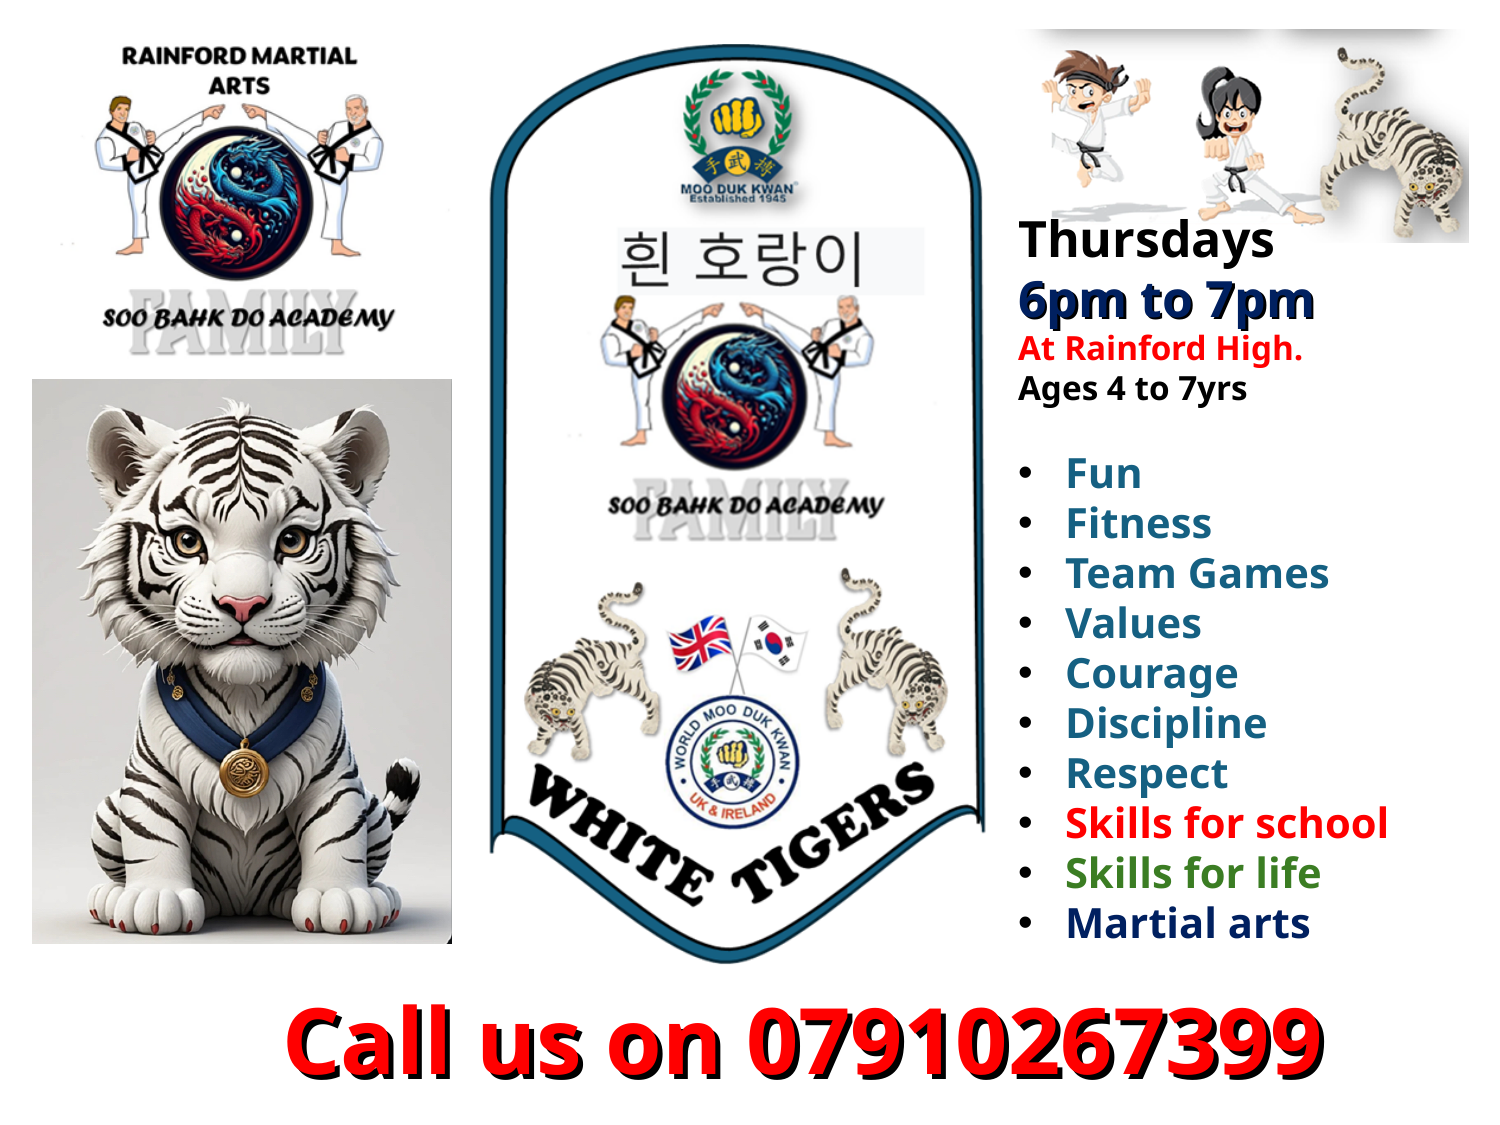

Thursdays
6pm to 7pm
At Rainford High.
Ages 4 to 7yrs
Fun
Fitness
Team Games
Values
Courage
Discipline
Respect
Skills for school
Skills for life
Martial arts
# Call us on 07910267399